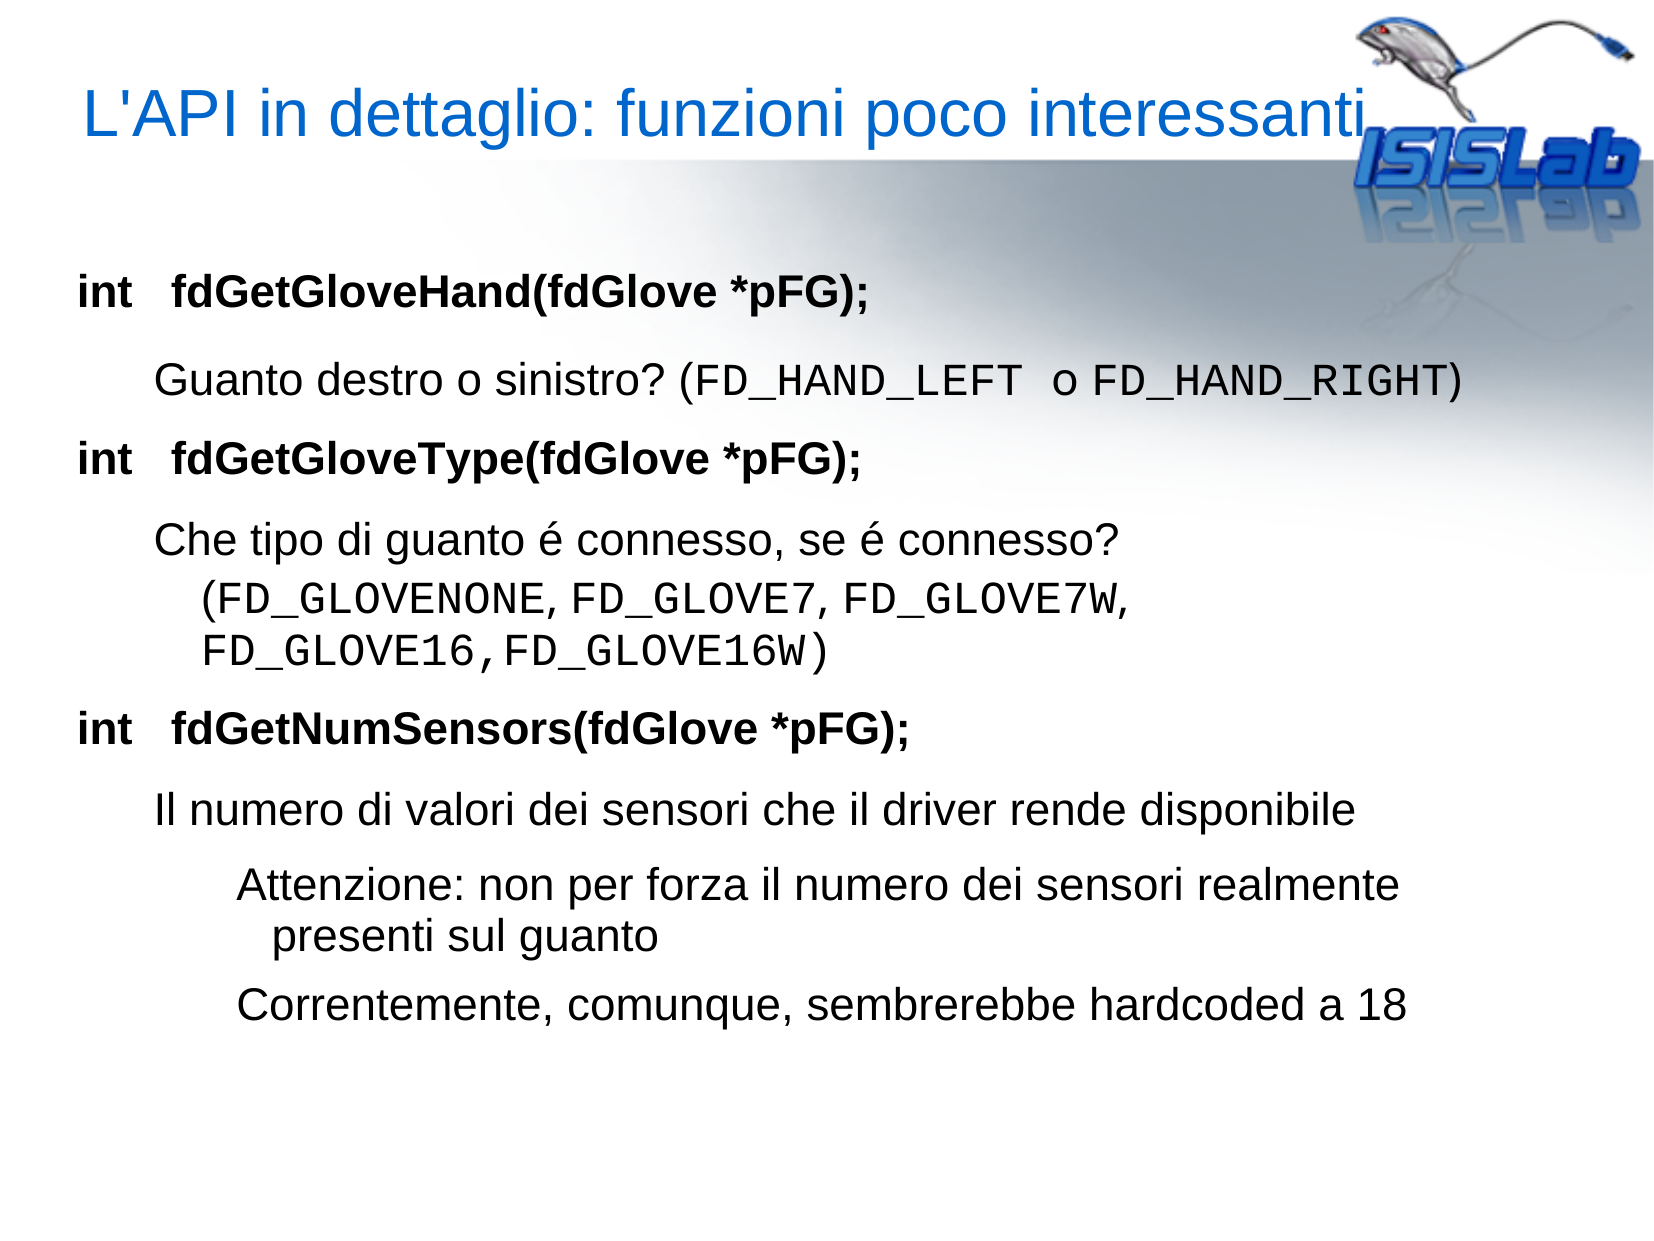

# L'API in dettaglio: funzioni poco interessanti
int fdGetGloveHand(fdGlove *pFG);
Guanto destro o sinistro? (FD_HAND_LEFT o FD_HAND_RIGHT)
int fdGetGloveType(fdGlove *pFG);
Che tipo di guanto é connesso, se é connesso?
(FD_GLOVENONE, FD_GLOVE7, FD_GLOVE7W, FD_GLOVE16,FD_GLOVE16W)
int fdGetNumSensors(fdGlove *pFG);
Il numero di valori dei sensori che il driver rende disponibile
Attenzione: non per forza il numero dei sensori realmente presenti sul guanto
Correntemente, comunque, sembrerebbe hardcoded a 18